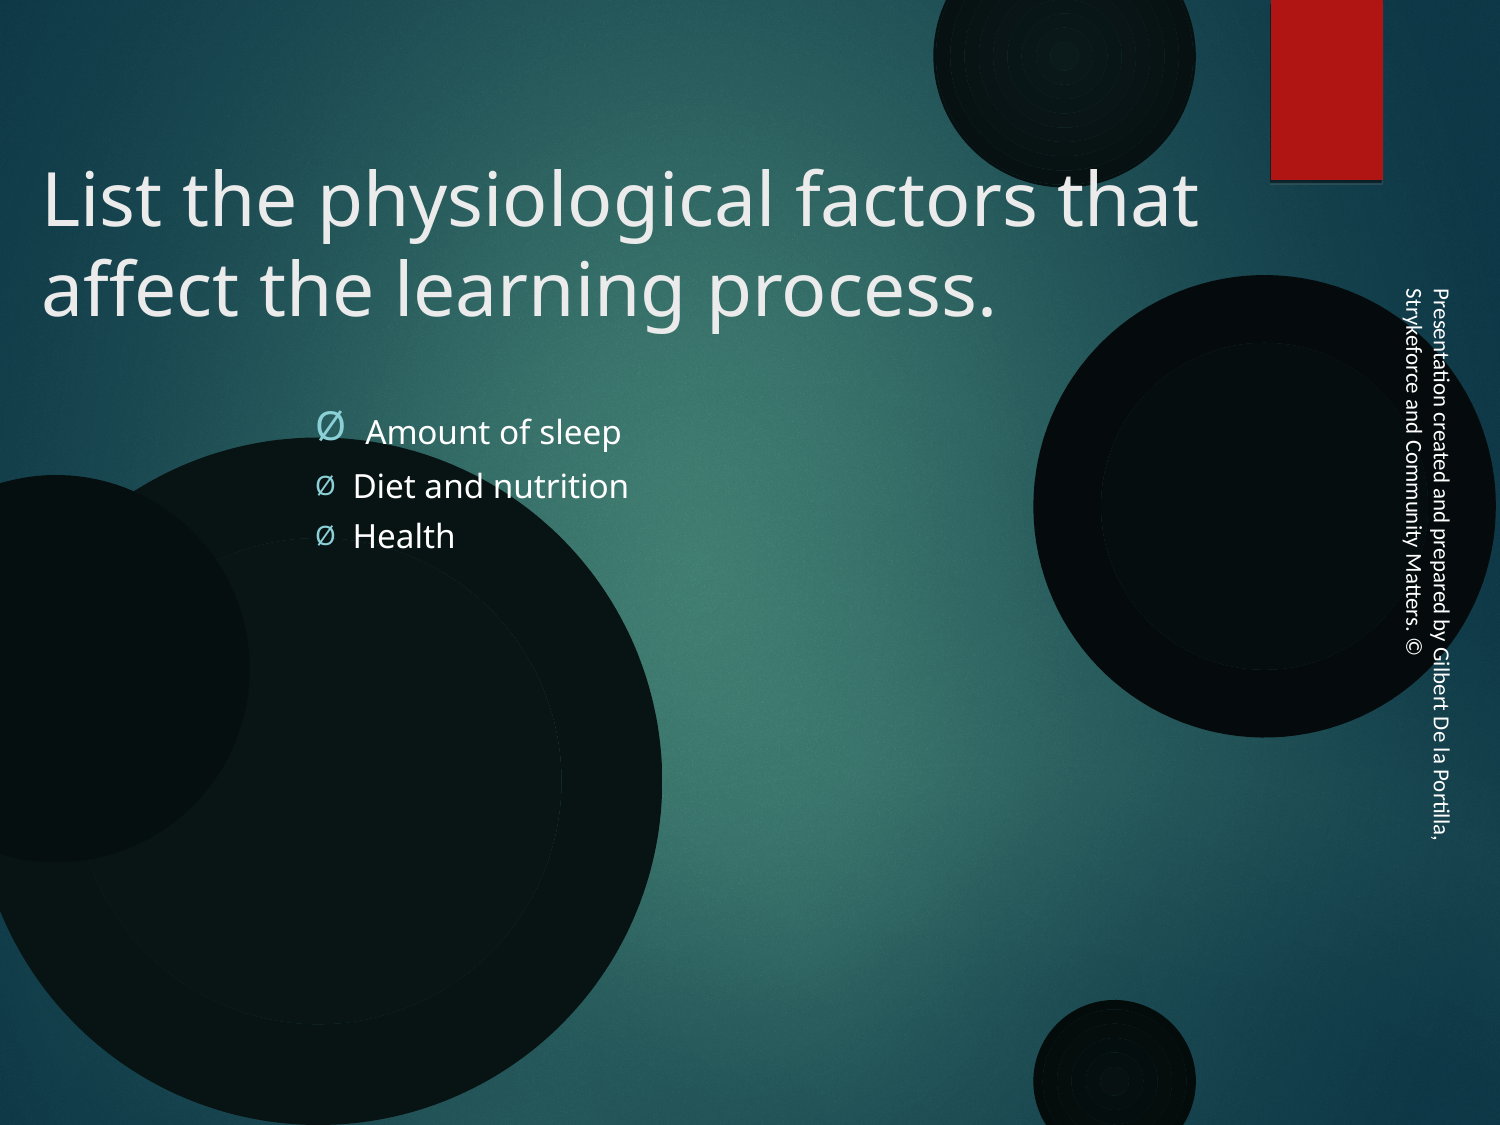

# List the physiological factors that affect the learning process.
 Amount of sleep
Diet and nutrition
Health
Presentation created and prepared by Gilbert De la Portilla, Strykeforce and Community Matters. ©